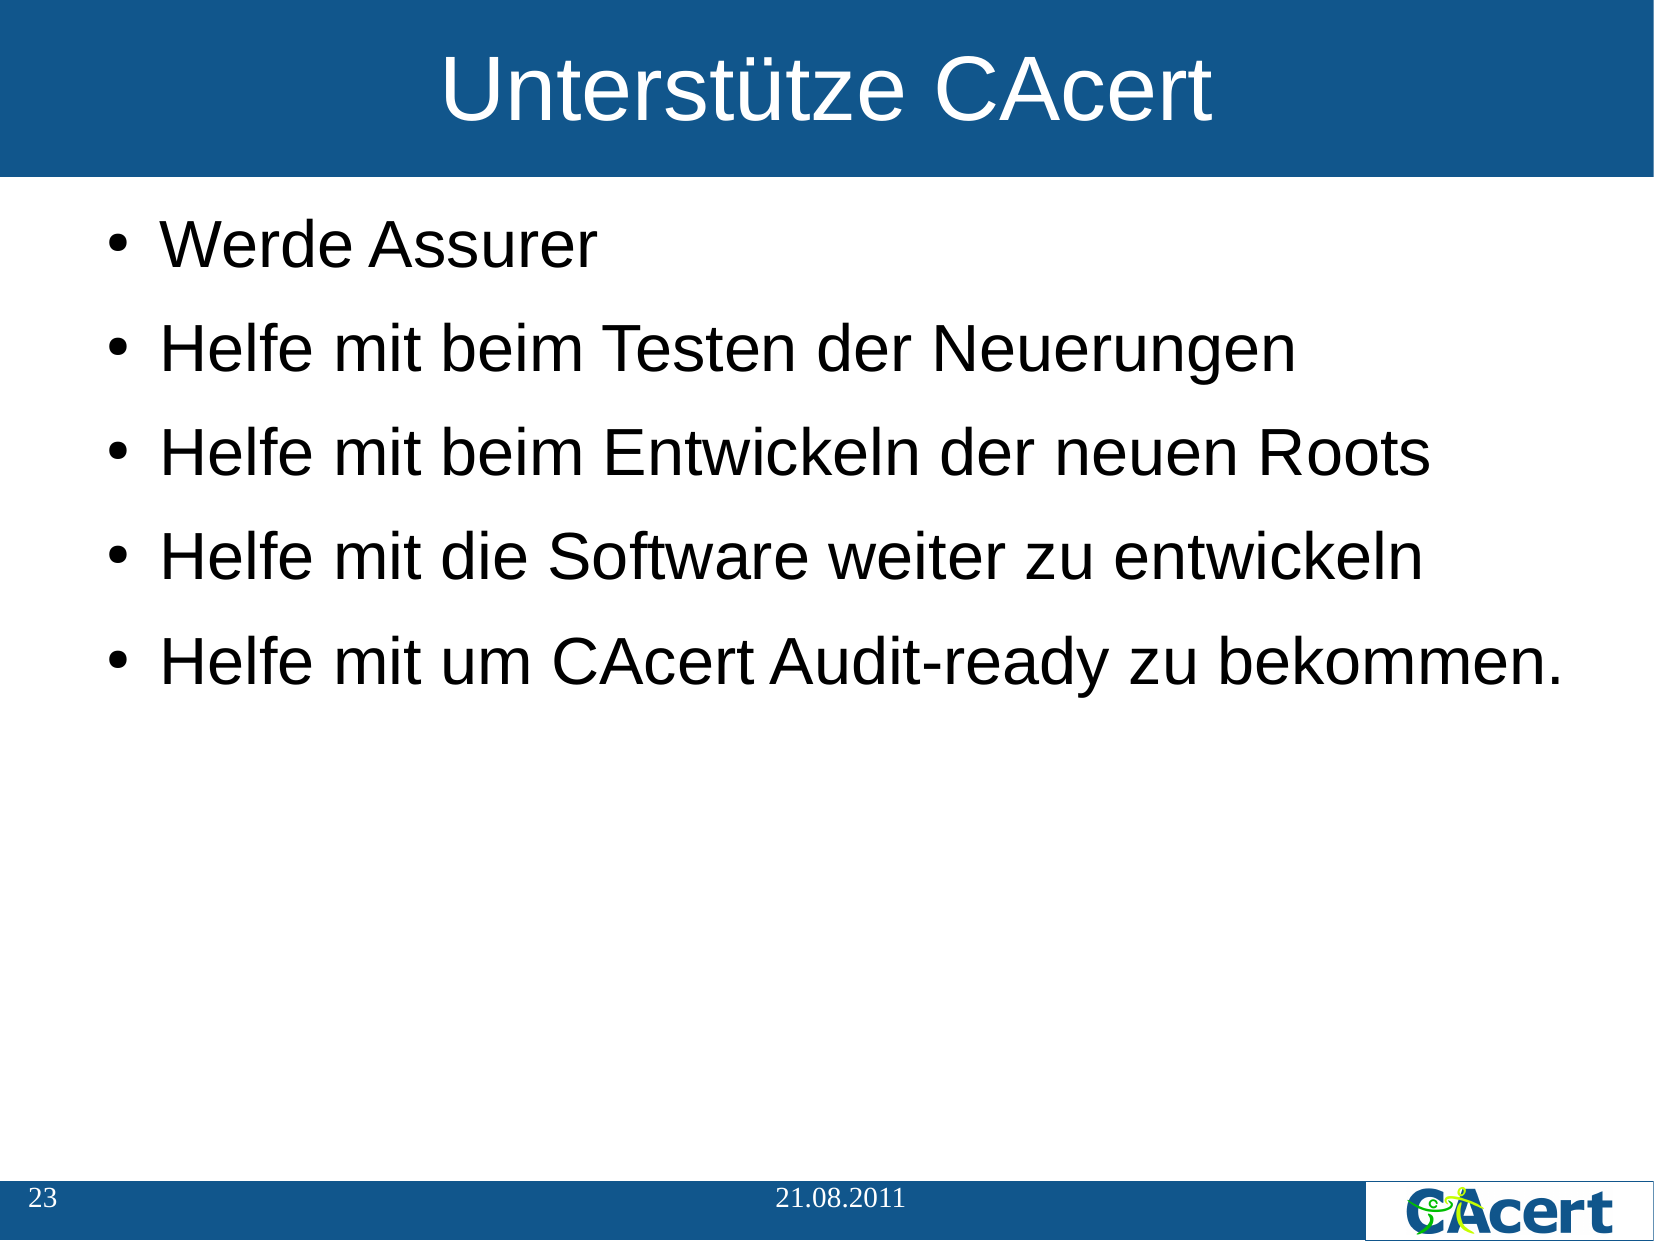

# Unterstütze CAcert
Werde Assurer
Helfe mit beim Testen der Neuerungen
Helfe mit beim Entwickeln der neuen Roots
Helfe mit die Software weiter zu entwickeln
Helfe mit um CAcert Audit-ready zu bekommen.
23
21.08.2011